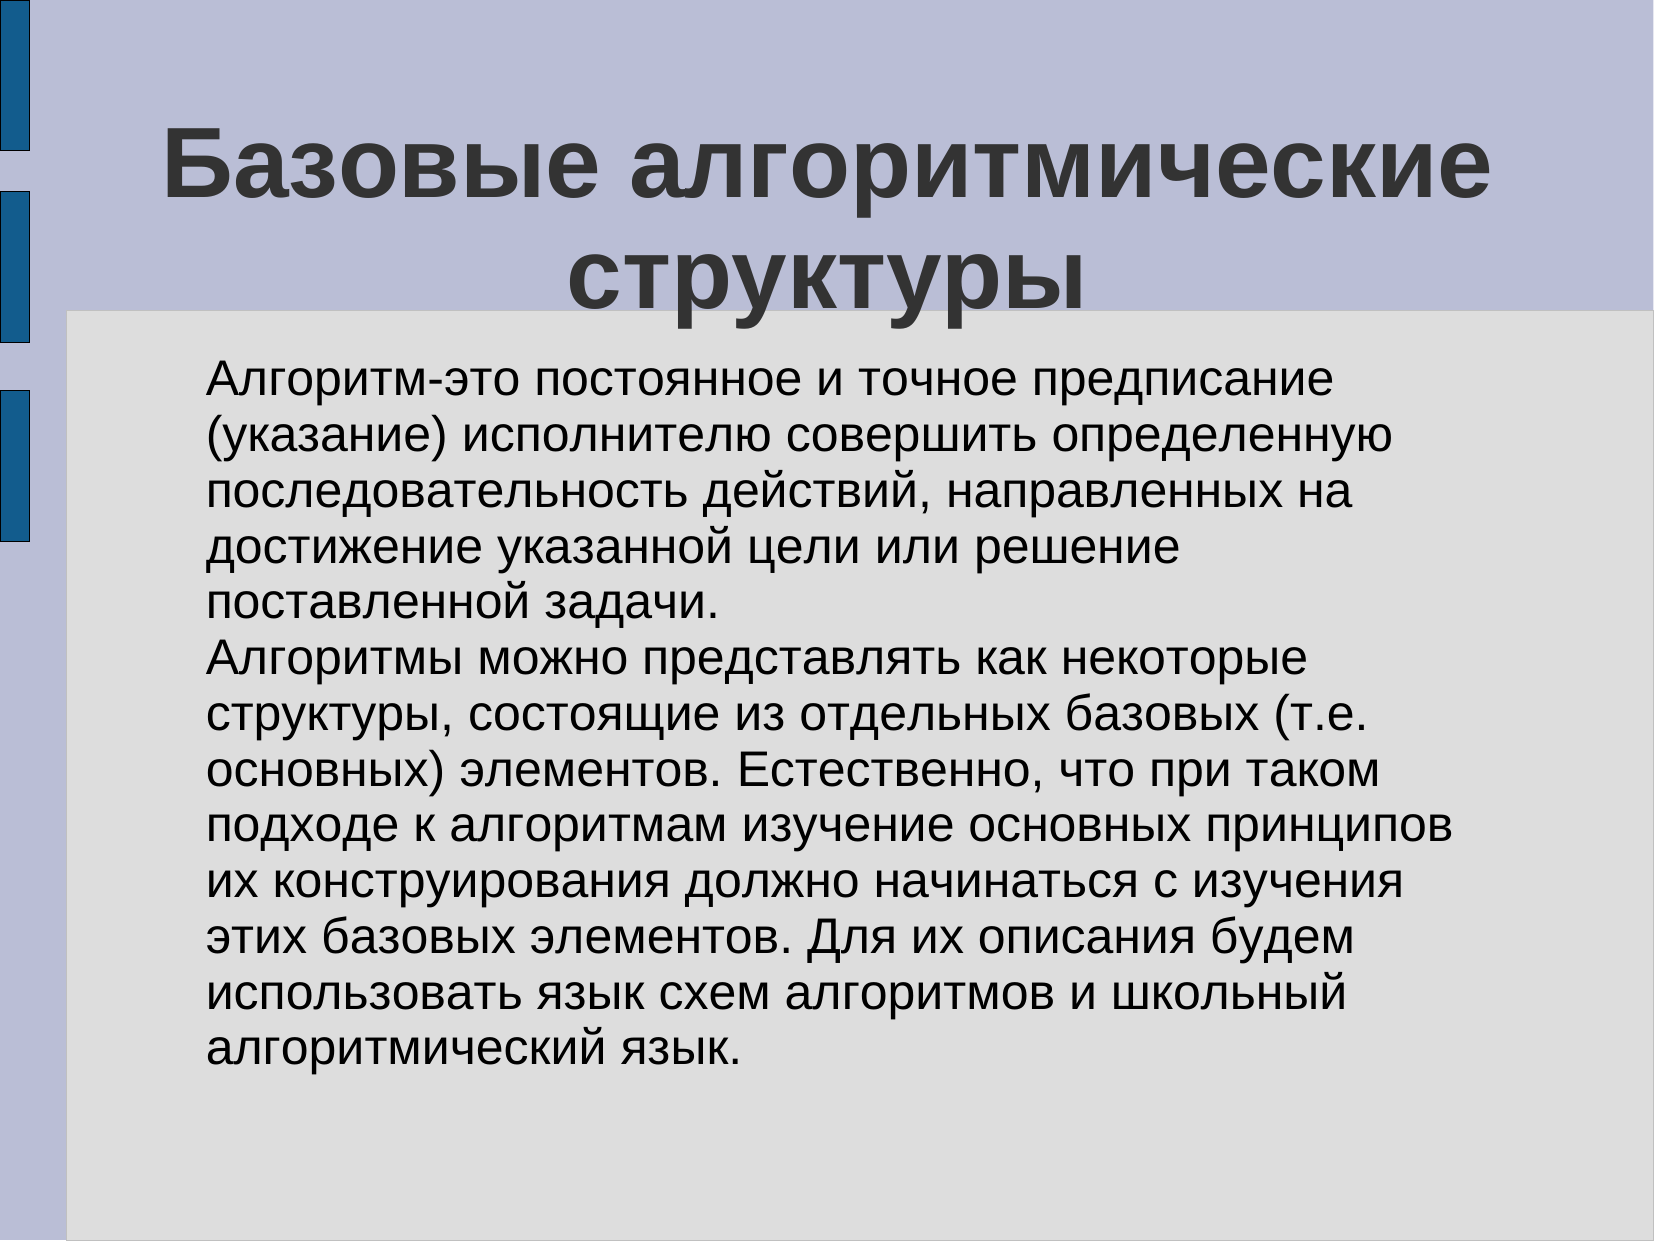

# Базовые алгоритмические структуры
Алгоритм-это постоянное и точное предписание (указание) исполнителю совершить определенную последовательность действий, направленных на достижение указанной цели или решение поставленной задачи.
Алгоритмы можно представлять как некоторые структуры, состоящие из отдельных базовых (т.е. основных) элементов. Естественно, что при таком подходе к алгоритмам изучение основных принципов их конструирования должно начинаться с изучения этих базовых элементов. Для их описания будем использовать язык схем алгоритмов и школьный алгоритмический язык.